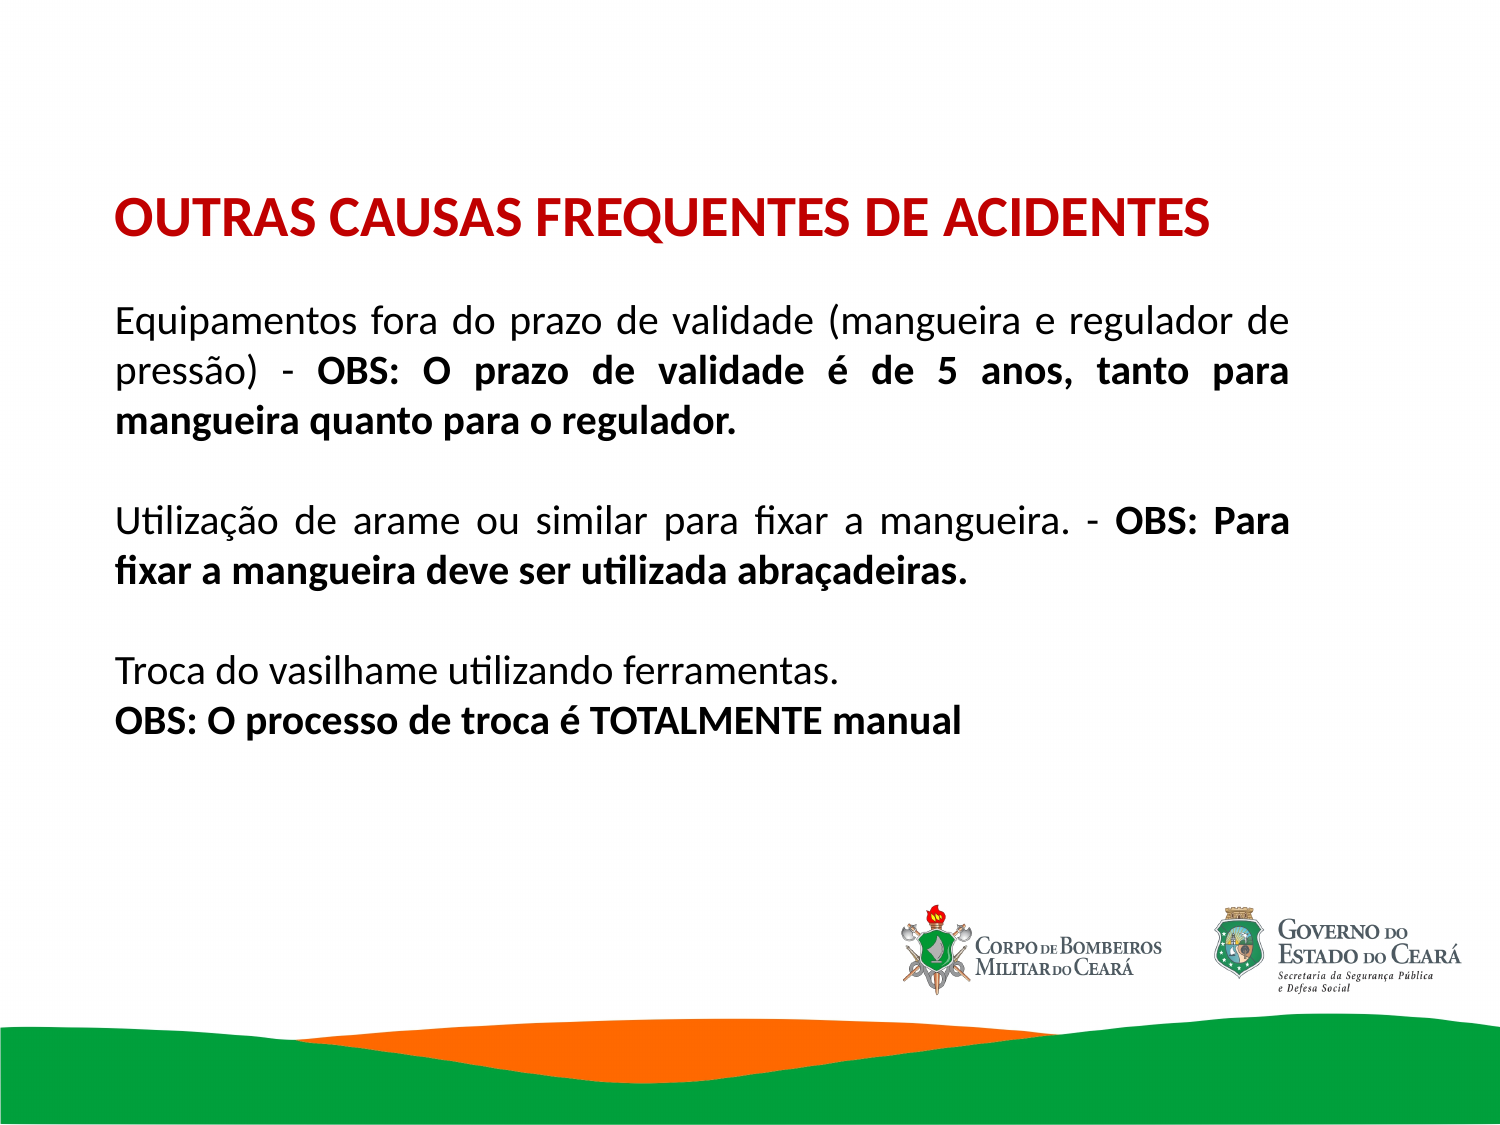

OUTRAS CAUSAS FREQUENTES DE ACIDENTES
Equipamentos fora do prazo de validade (mangueira e regulador de pressão) - OBS: O prazo de validade é de 5 anos, tanto para mangueira quanto para o regulador.
Utilização de arame ou similar para fixar a mangueira. - OBS: Para fixar a mangueira deve ser utilizada abraçadeiras.
Troca do vasilhame utilizando ferramentas.
OBS: O processo de troca é TOTALMENTE manual